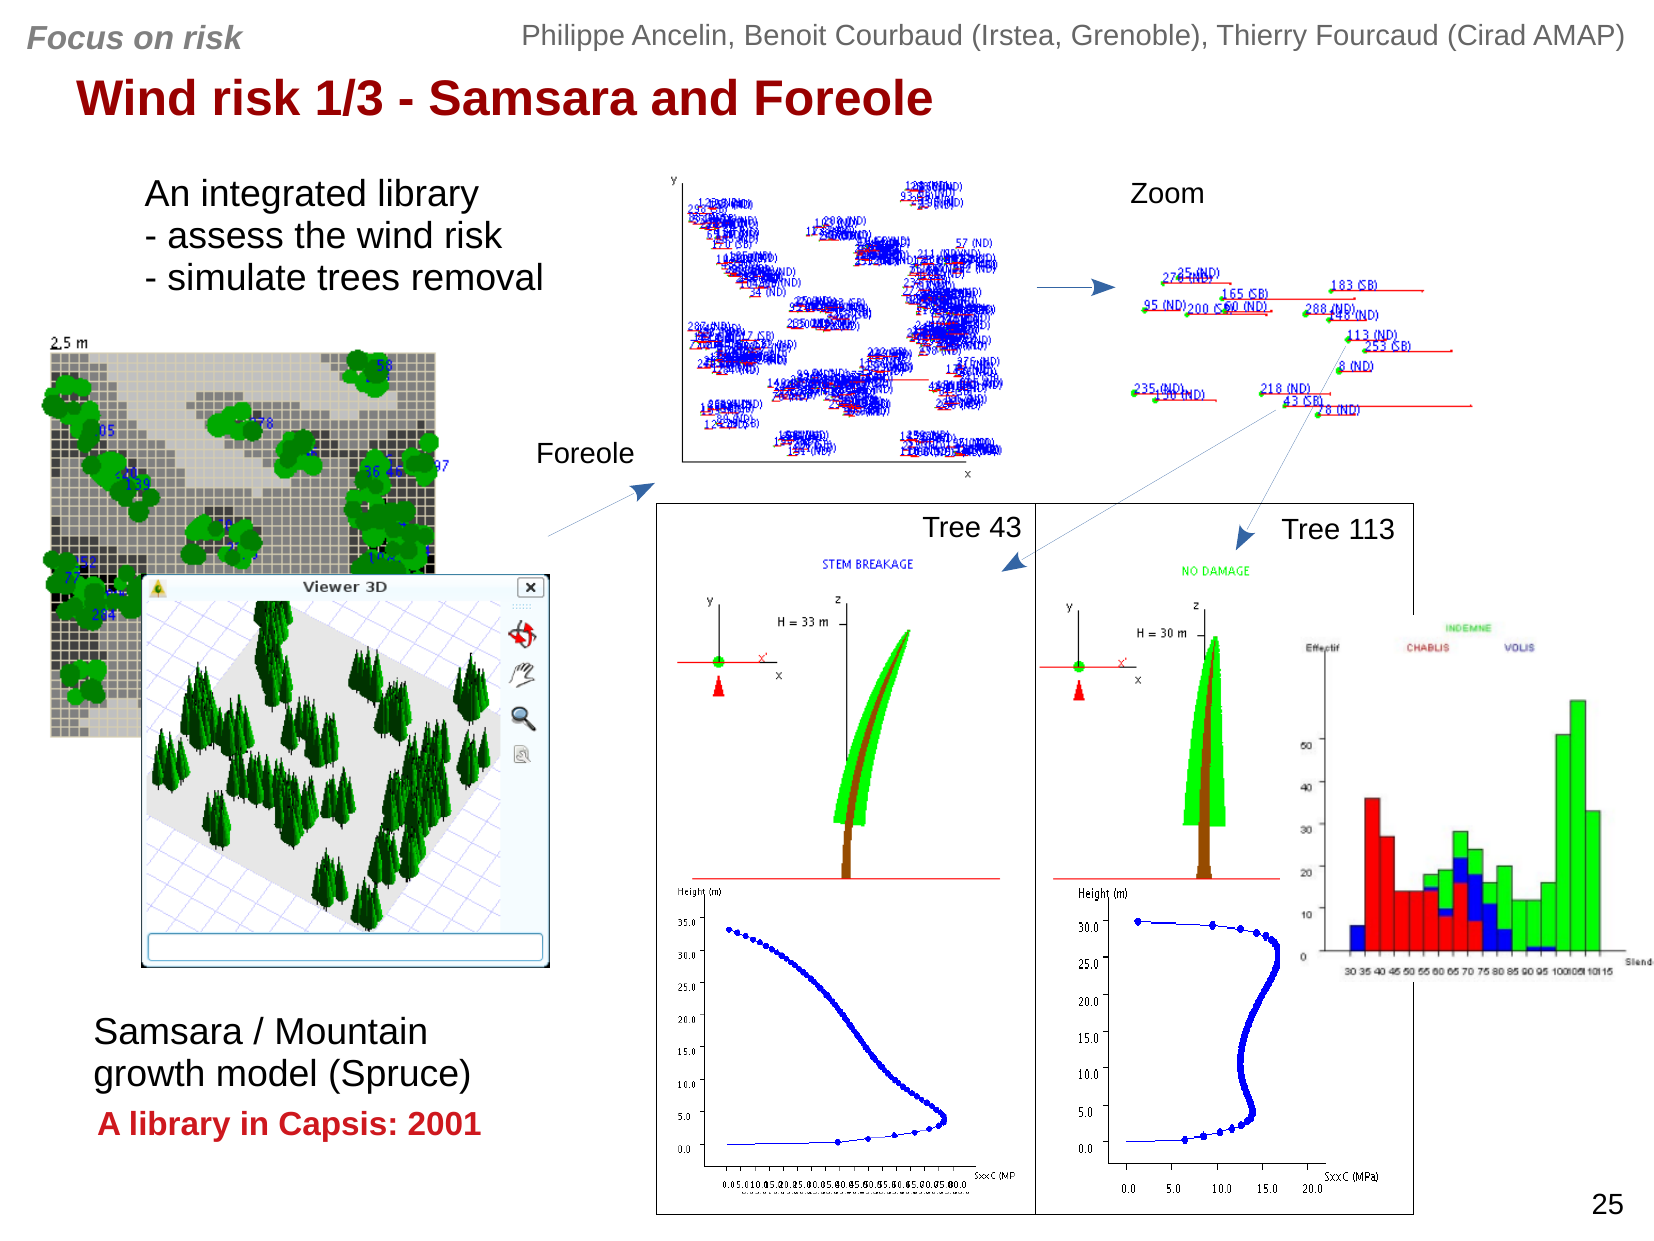

Focus on risk
Philippe Ancelin, Benoit Courbaud (Irstea, Grenoble), Thierry Fourcaud (Cirad AMAP)
Wind risk 1/3 - Samsara and Foreole
An integrated library
- assess the wind risk
- simulate trees removal
Zoom
Foreole
Tree 43
Tree 113
Samsara / Mountain
growth model (Spruce)
A library in Capsis: 2001